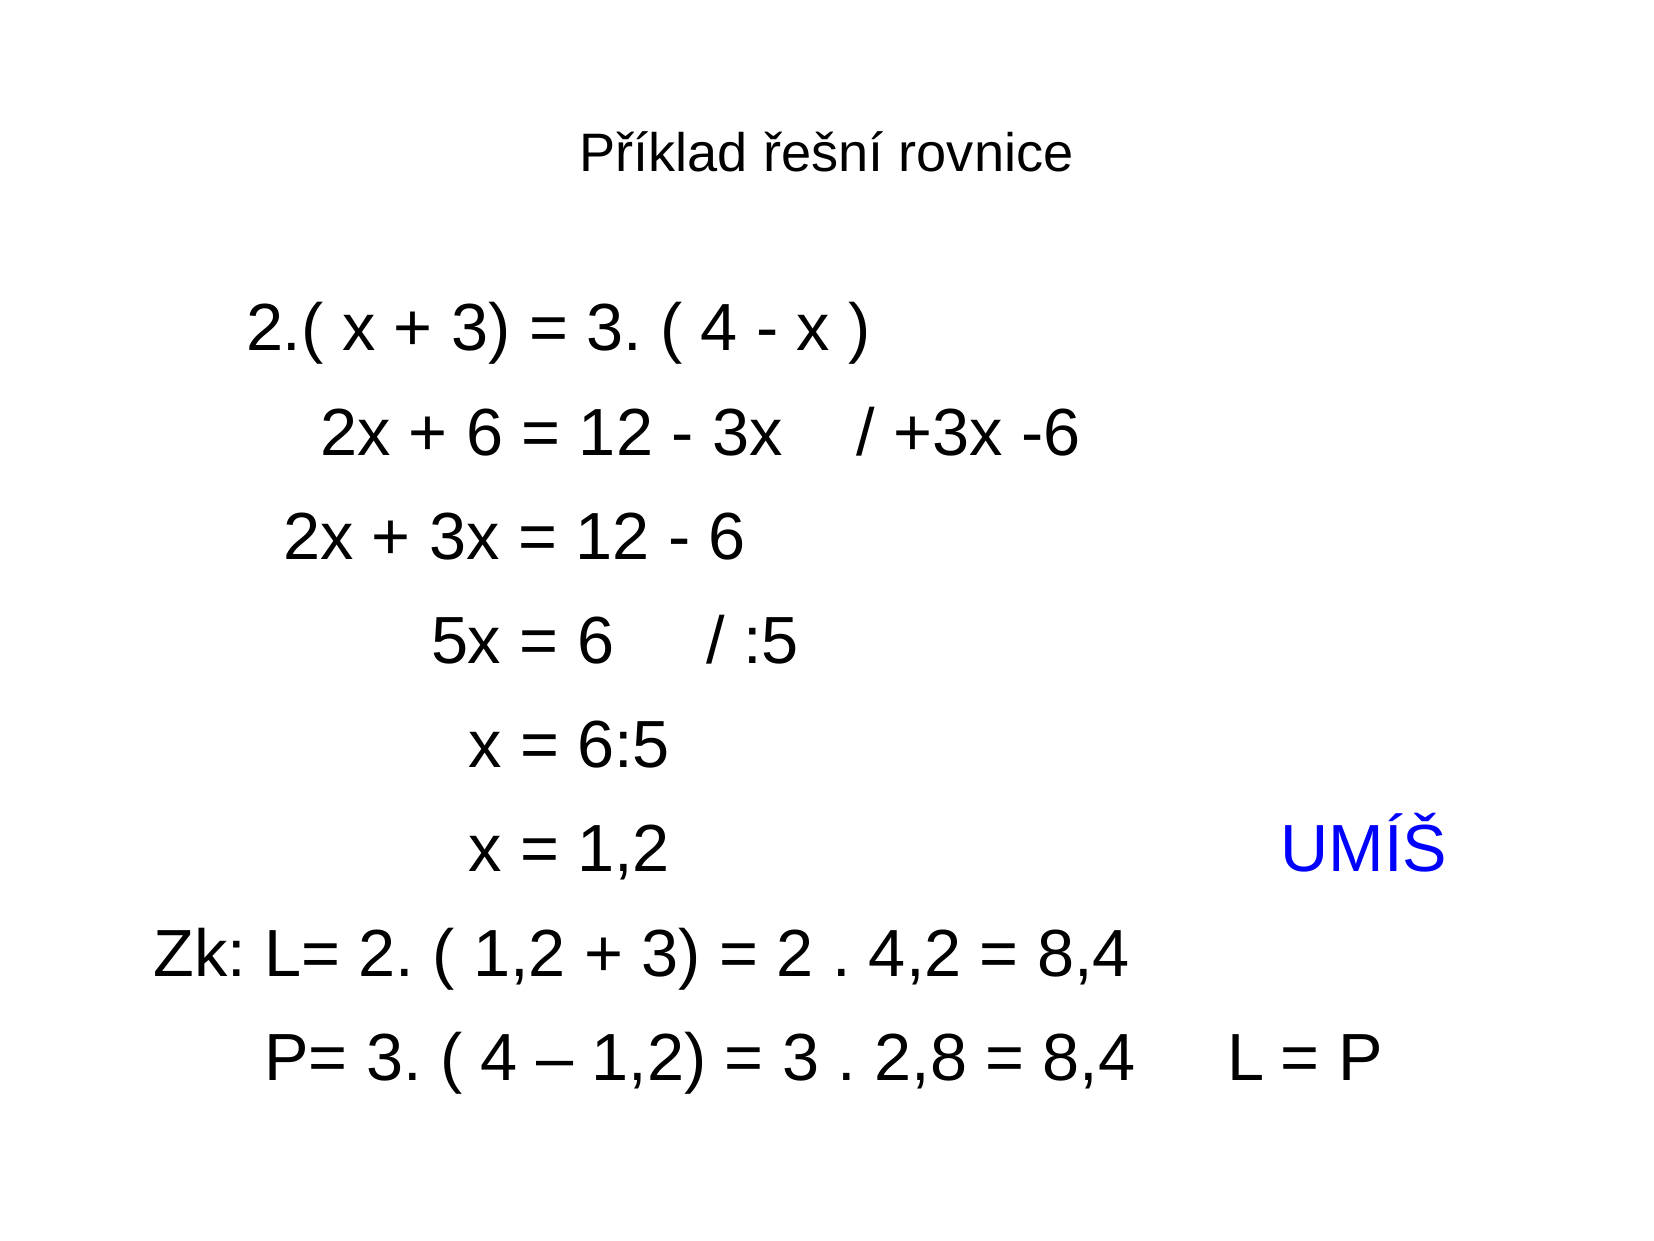

# Příklad řešní rovnice
 2.( x + 3) = 3. ( 4 - x )
 2x + 6 = 12 - 3x / +3x -6
 2x + 3x = 12 - 6
 5x = 6 / :5
 x = 6:5
 x = 1,2 UMÍŠ
Zk: L= 2. ( 1,2 + 3) = 2 . 4,2 = 8,4
 P= 3. ( 4 – 1,2) = 3 . 2,8 = 8,4 L = P